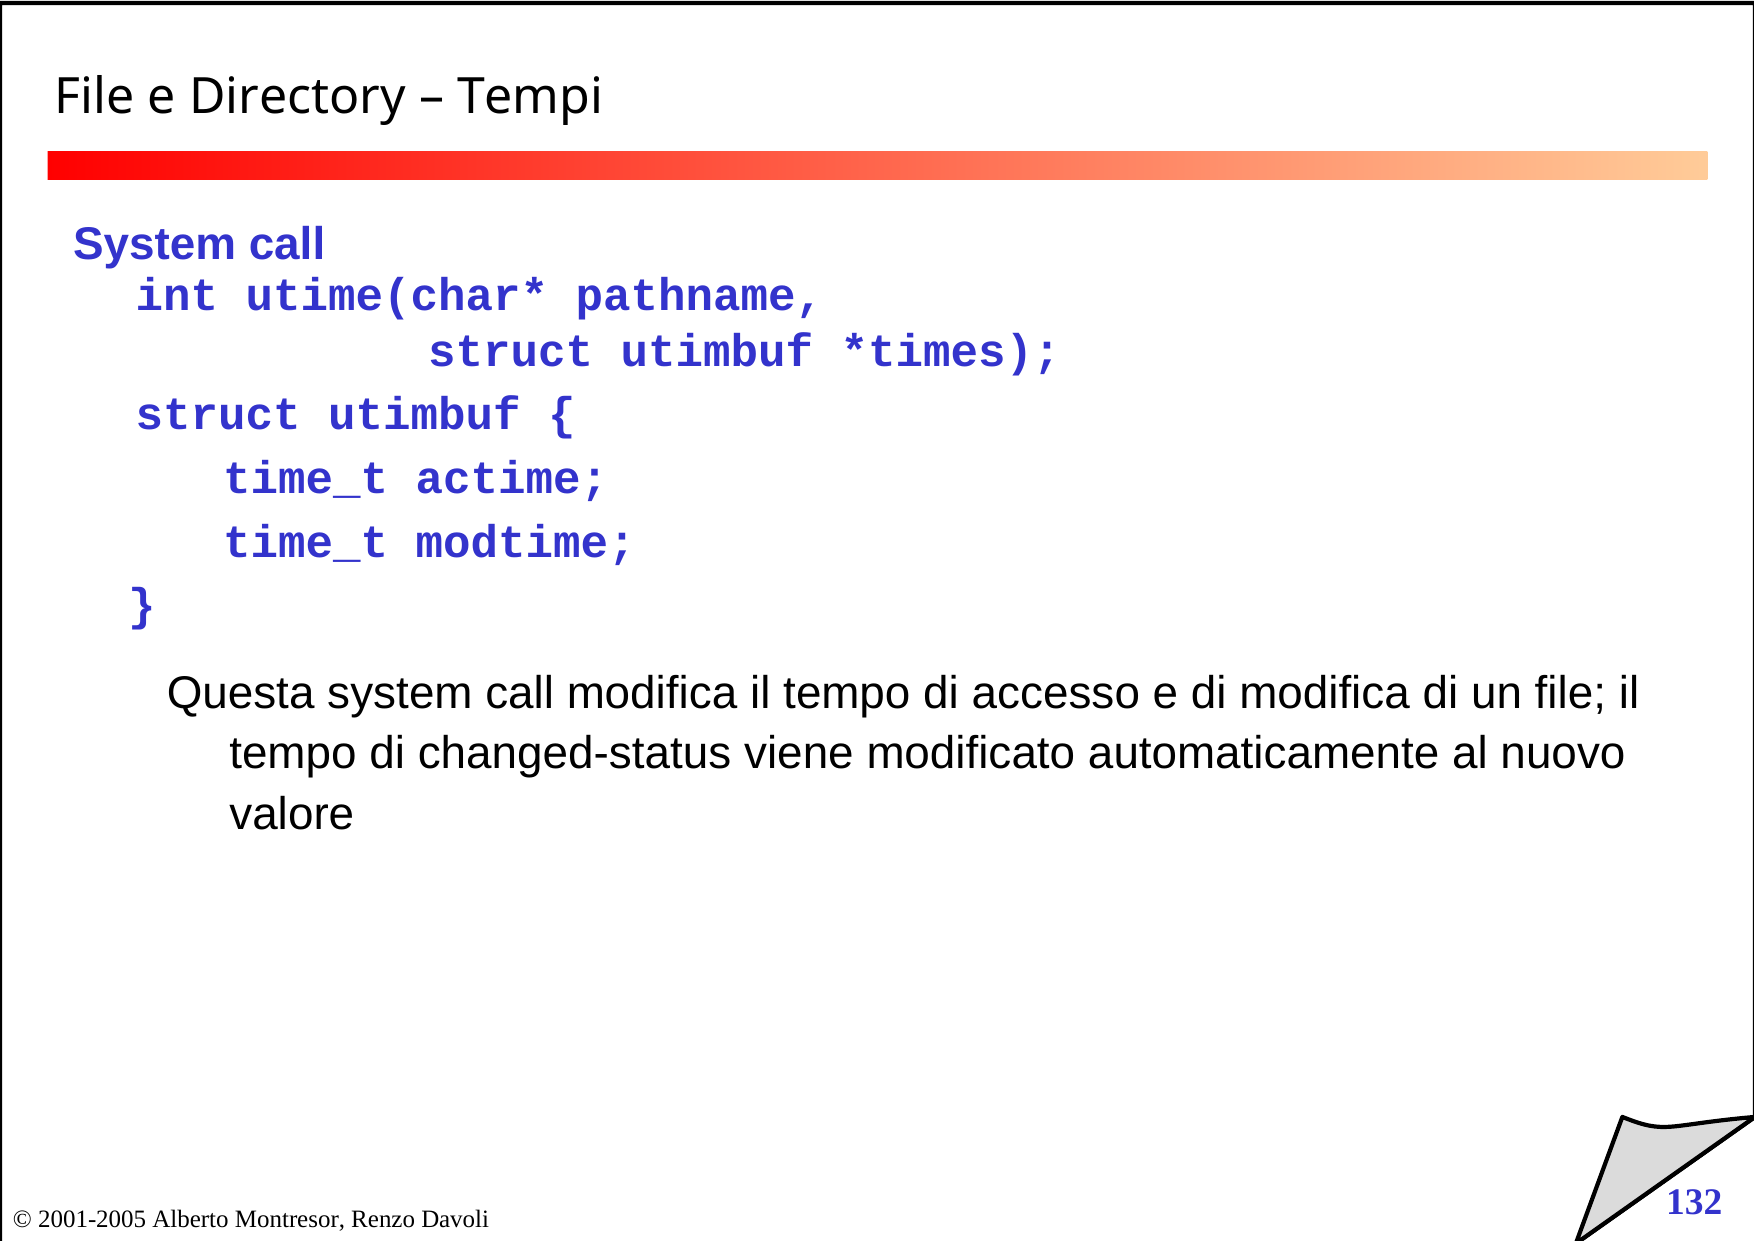

# File e Directory – Tempi
System call
int utime(char* pathname,
		 struct utimbuf *times);
	struct utimbuf {
		time_t actime;
		time_t modtime;
 }
Questa system call modifica il tempo di accesso e di modifica di un file; il tempo di changed-status viene modificato automaticamente al nuovo valore